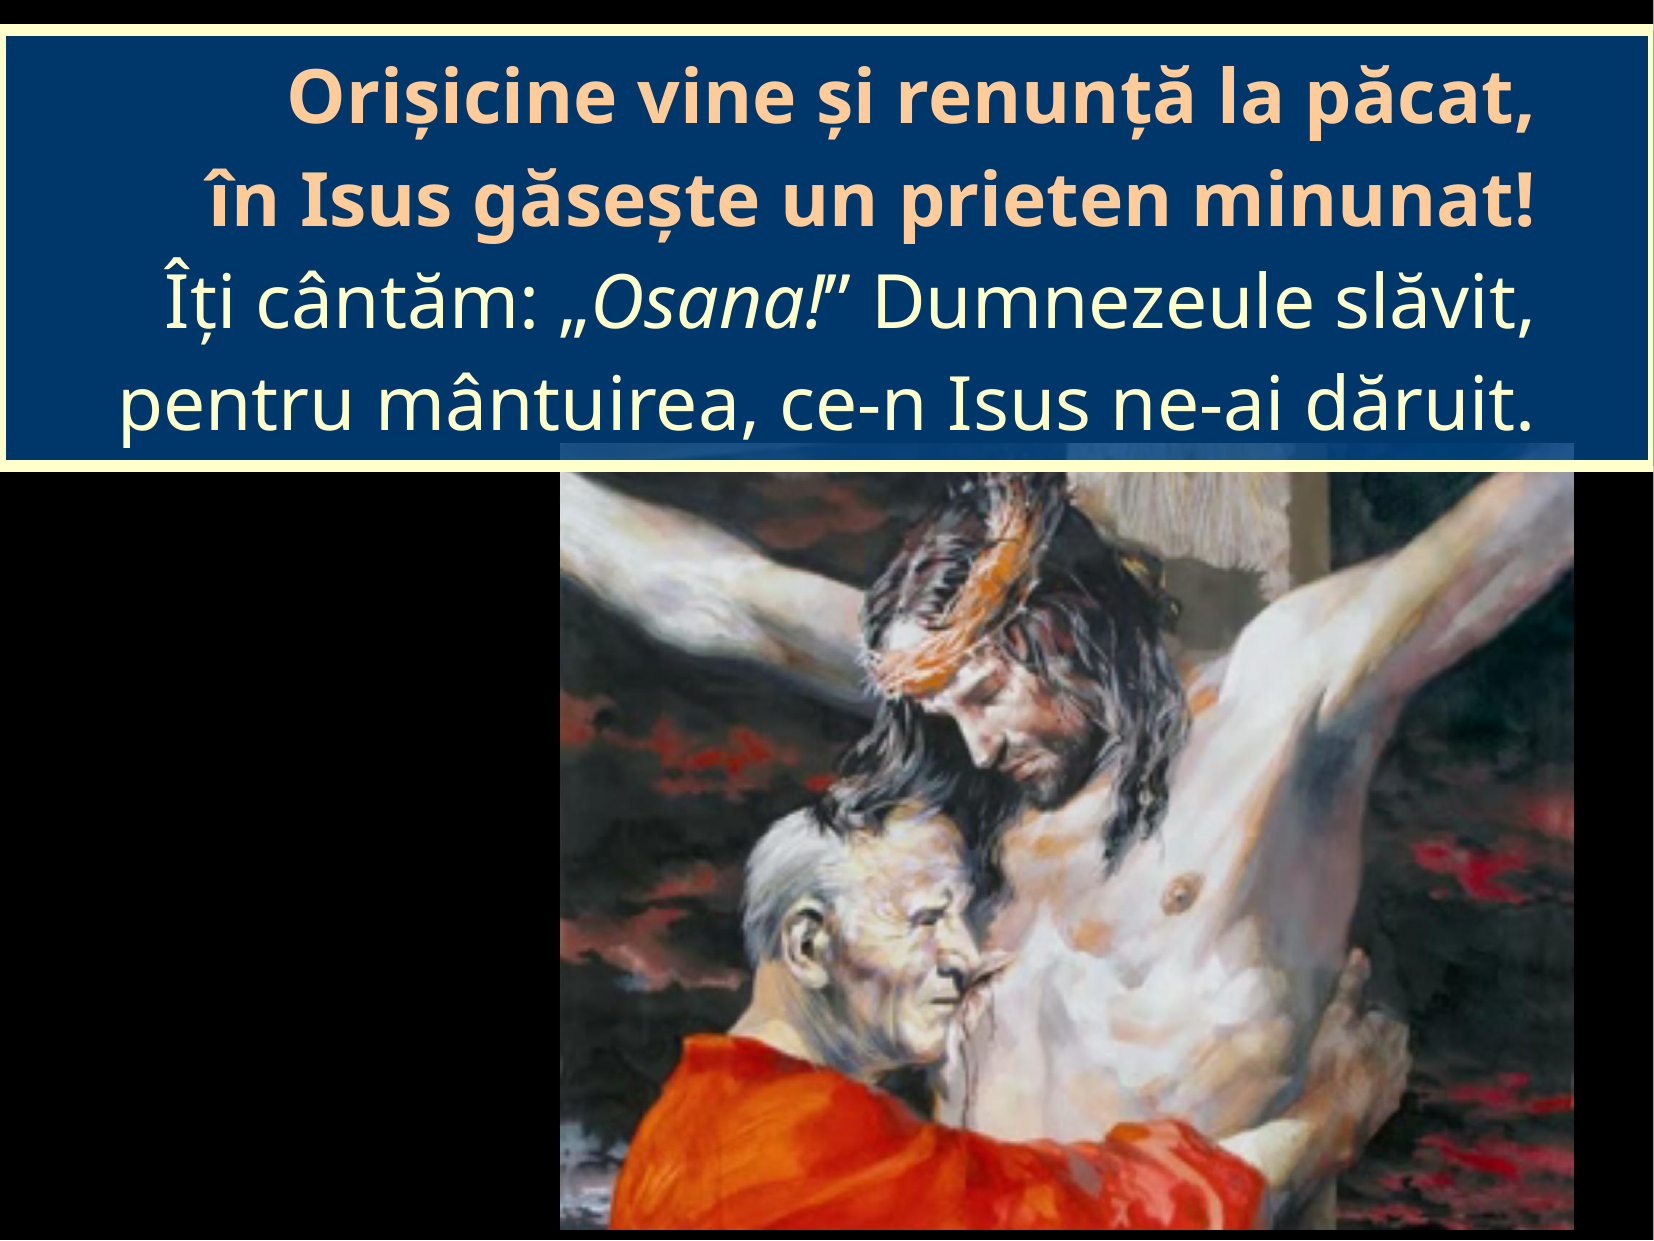

Orişicine vine şi renunţă la păcat,
în Isus găseşte un prieten minunat!
Îţi cântăm: „Osana!” Dumnezeule slăvit,
pentru mântuirea, ce-n Isus ne-ai dăruit.